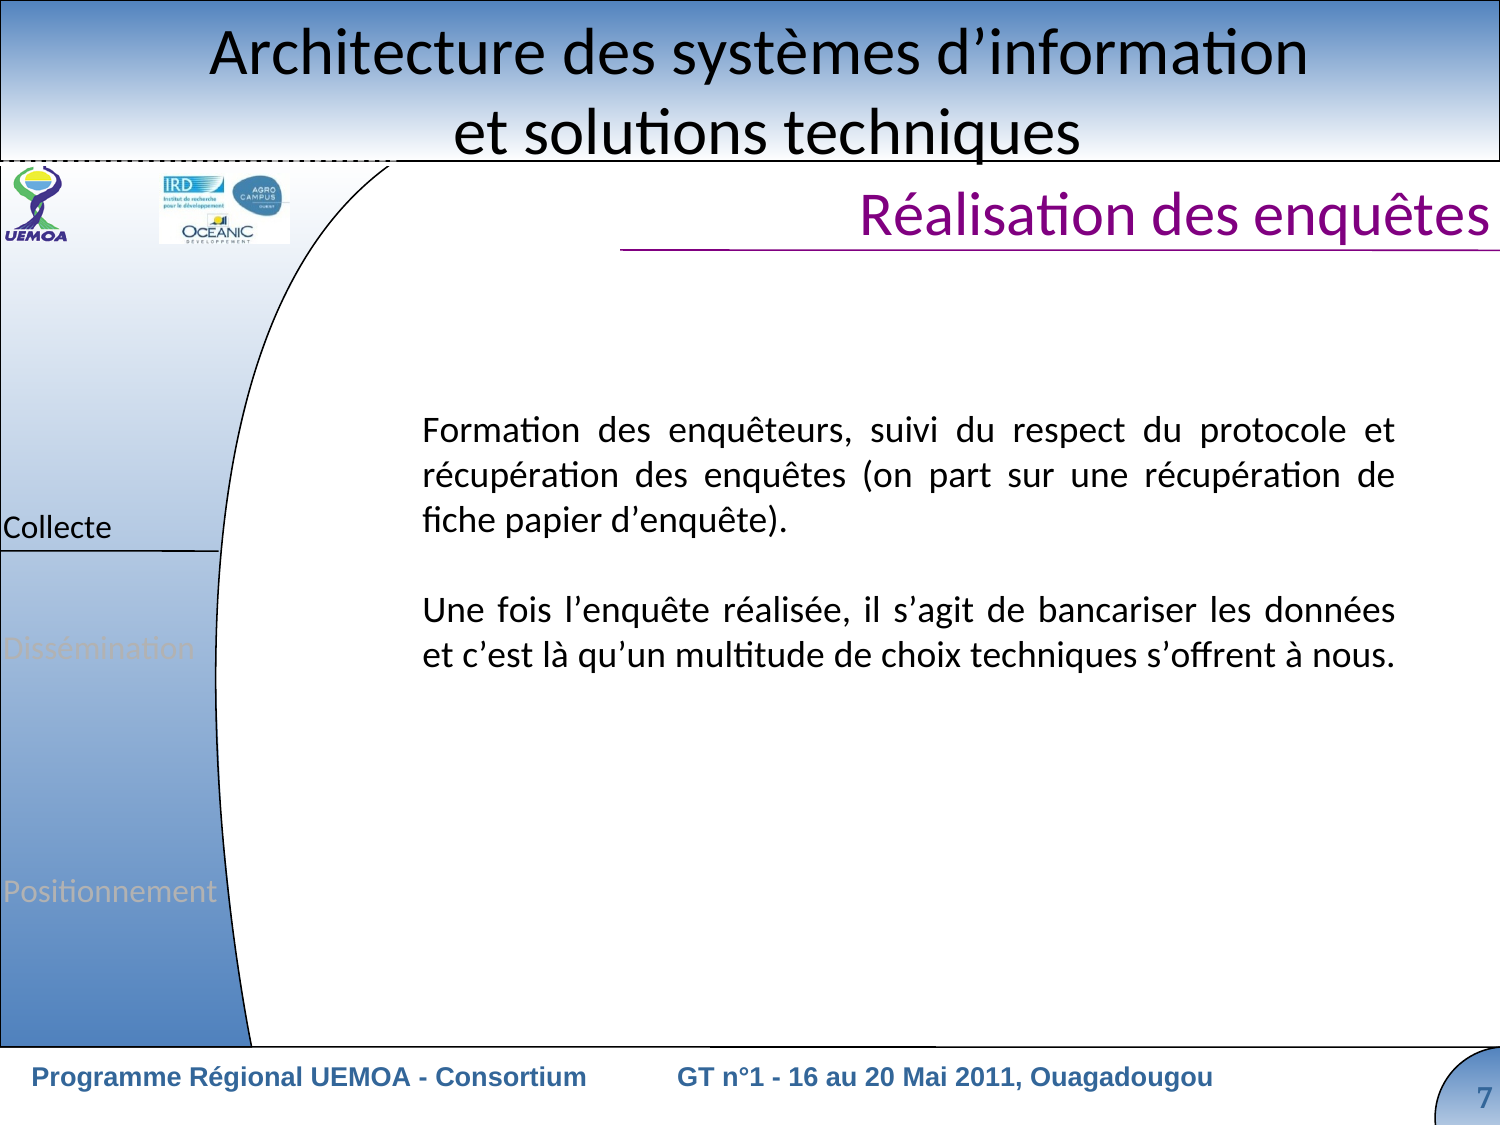

Architecture des systèmes d’information
et solutions techniques
Réalisation des enquêtes
Formation des enquêteurs, suivi du respect du protocole et récupération des enquêtes (on part sur une récupération de fiche papier d’enquête).
Une fois l’enquête réalisée, il s’agit de bancariser les données et c’est là qu’un multitude de choix techniques s’offrent à nous.
Collecte
Dissémination
Positionnement